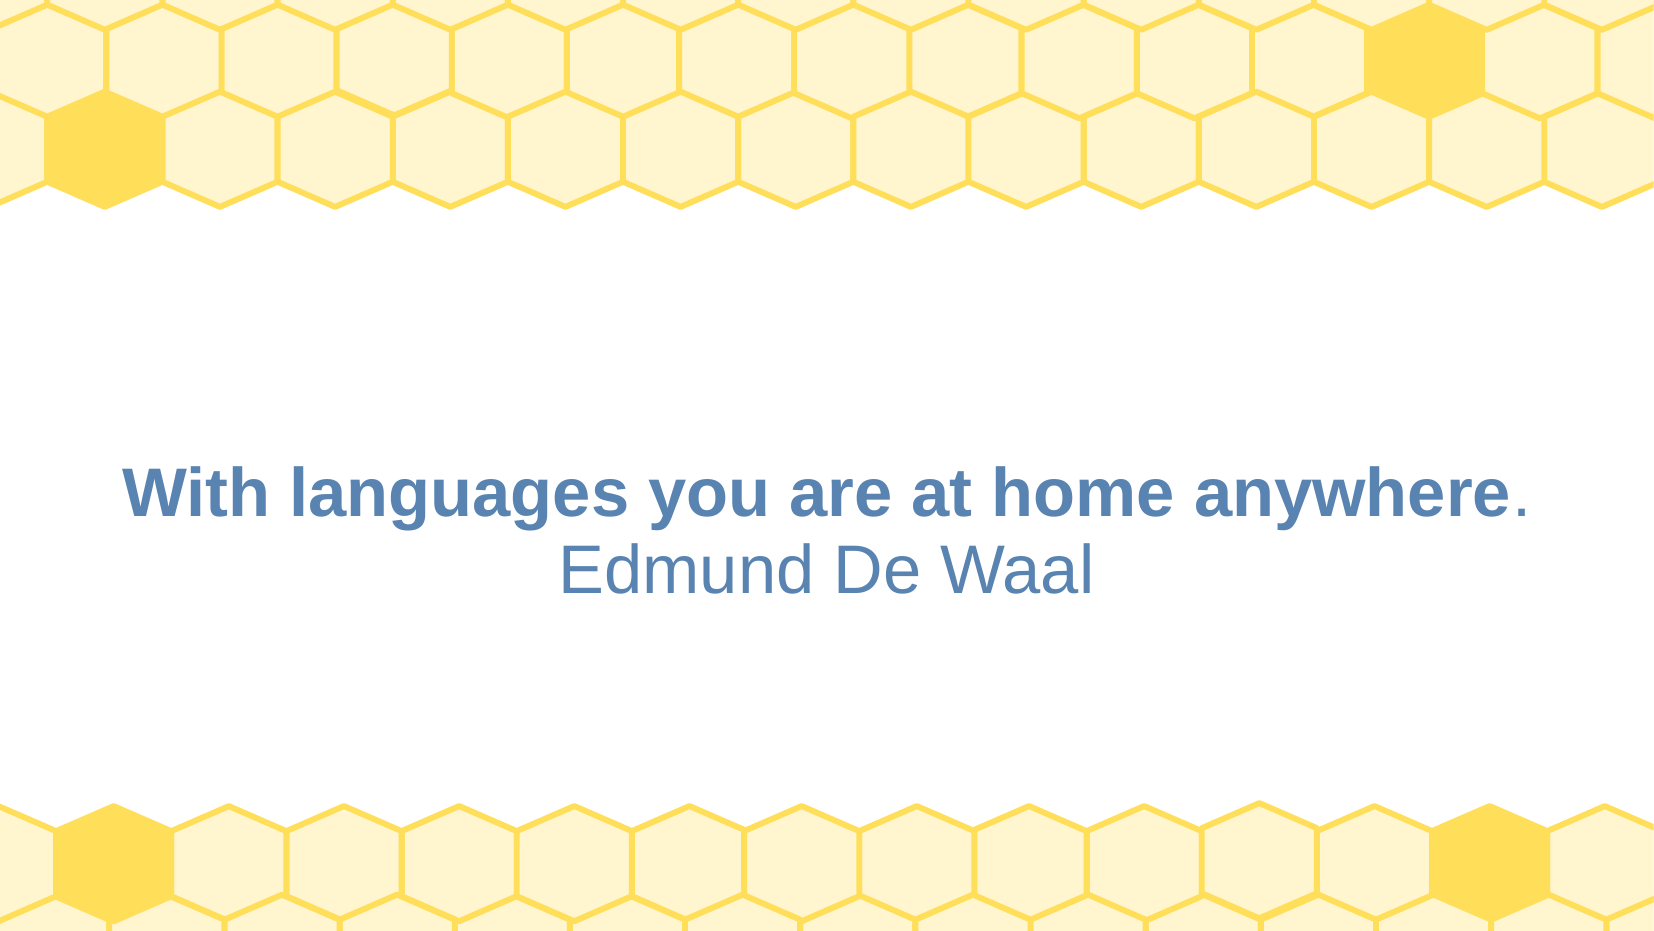

# With languages you are at home anywhere. Edmund De Waal